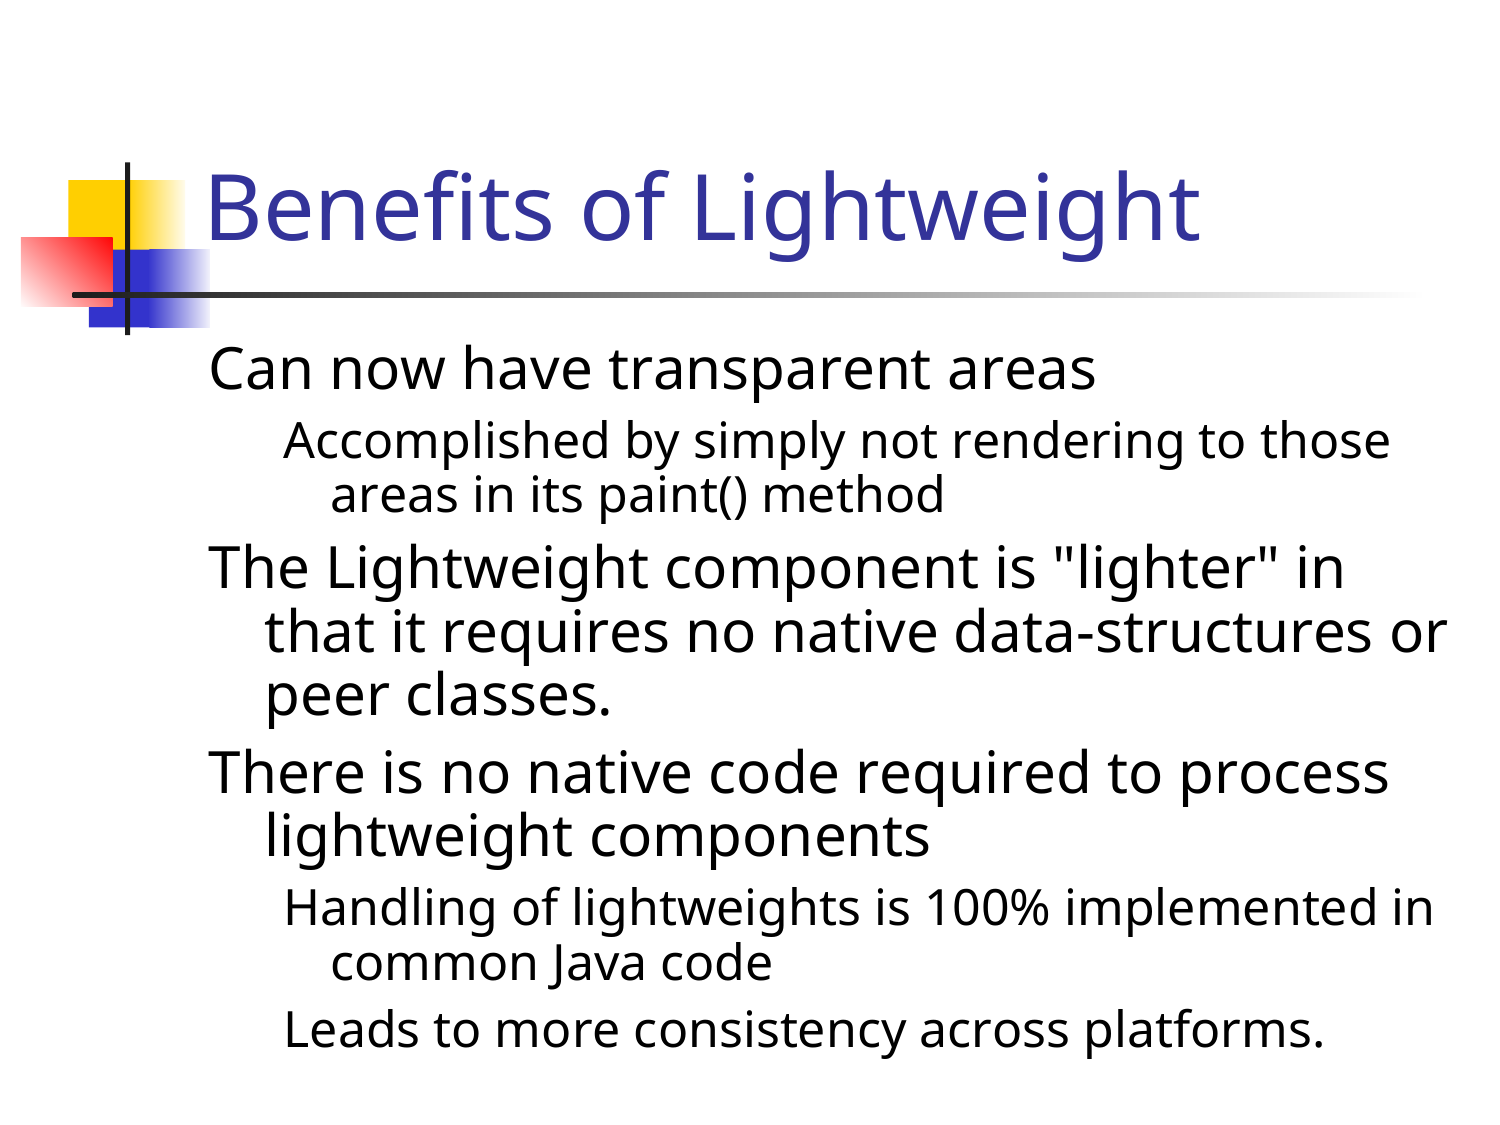

# Benefits of Lightweight
Can now have transparent areas
Accomplished by simply not rendering to those areas in its paint() method
The Lightweight component is "lighter" in that it requires no native data-structures or peer classes.
There is no native code required to process lightweight components
Handling of lightweights is 100% implemented in common Java code
Leads to more consistency across platforms.